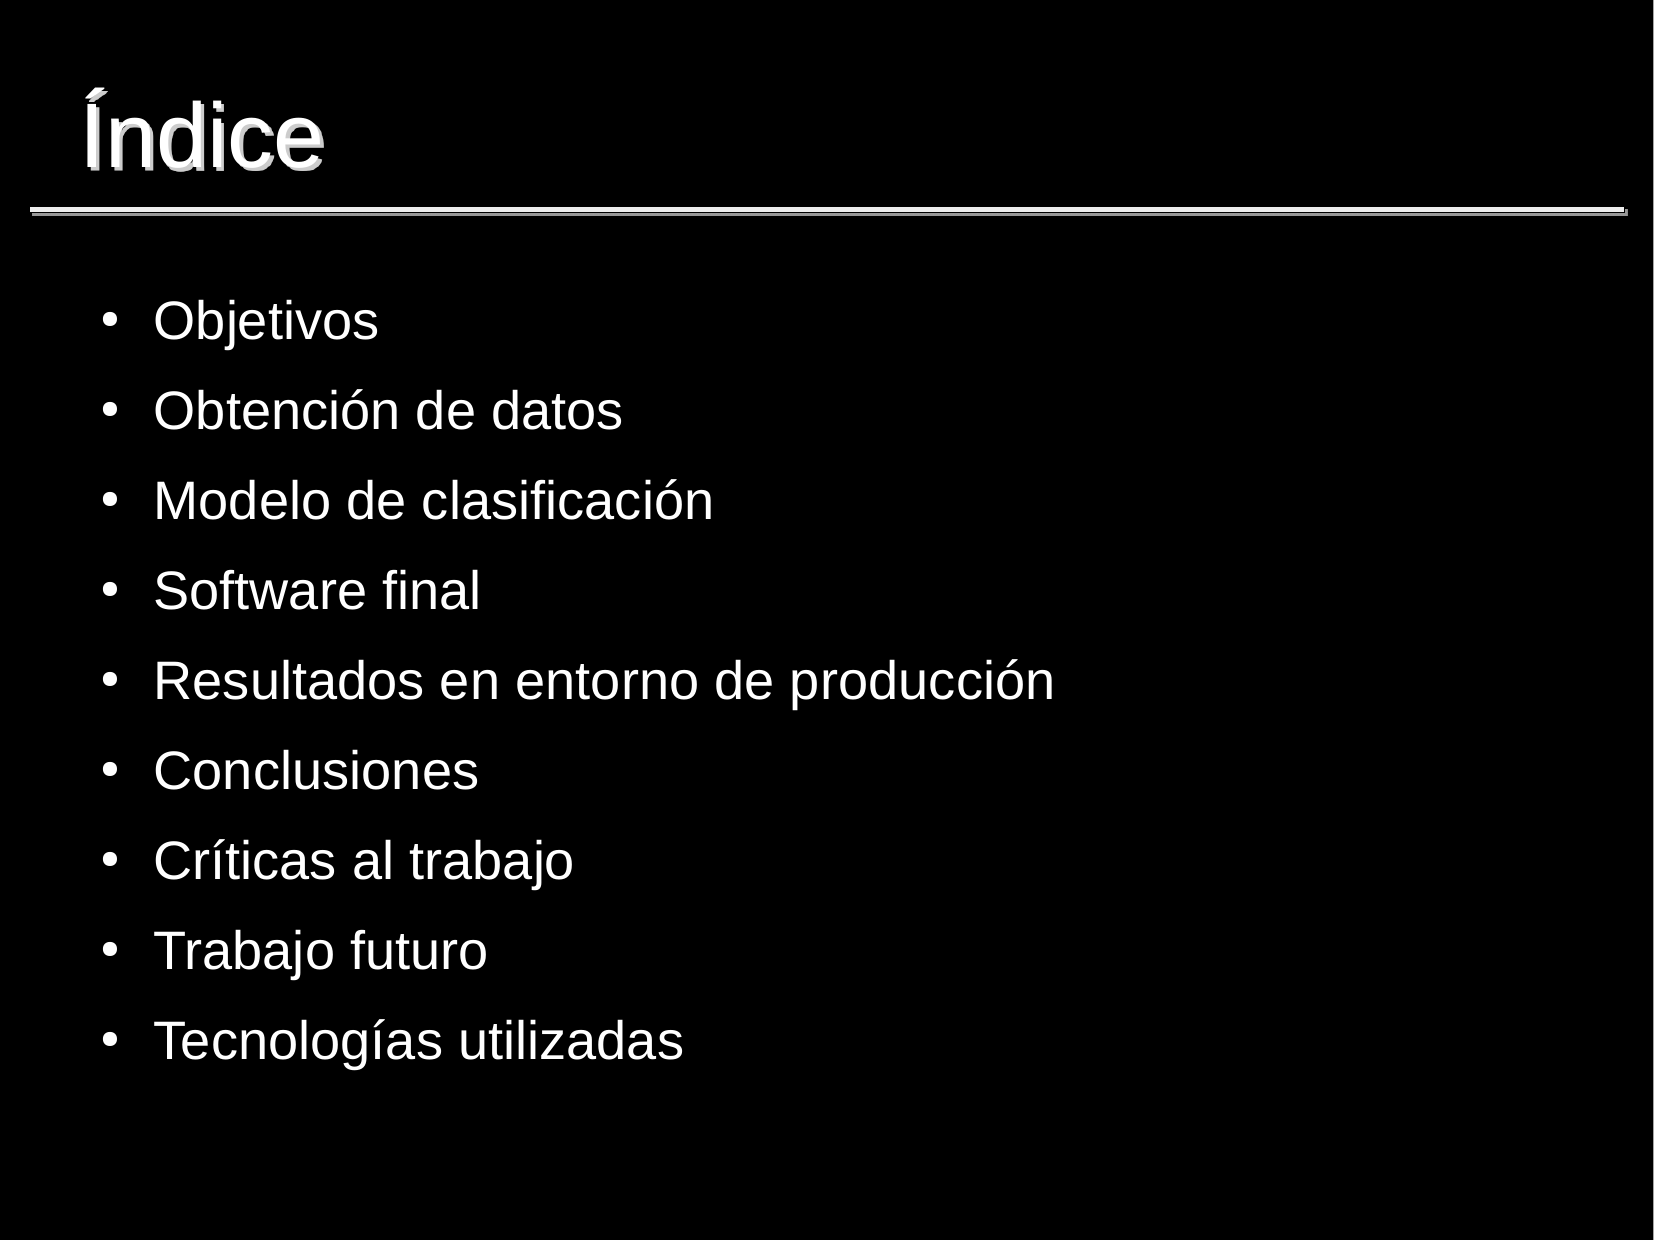

# Índice
Objetivos
Obtención de datos
Modelo de clasificación
Software final
Resultados en entorno de producción
Conclusiones
Críticas al trabajo
Trabajo futuro
Tecnologías utilizadas